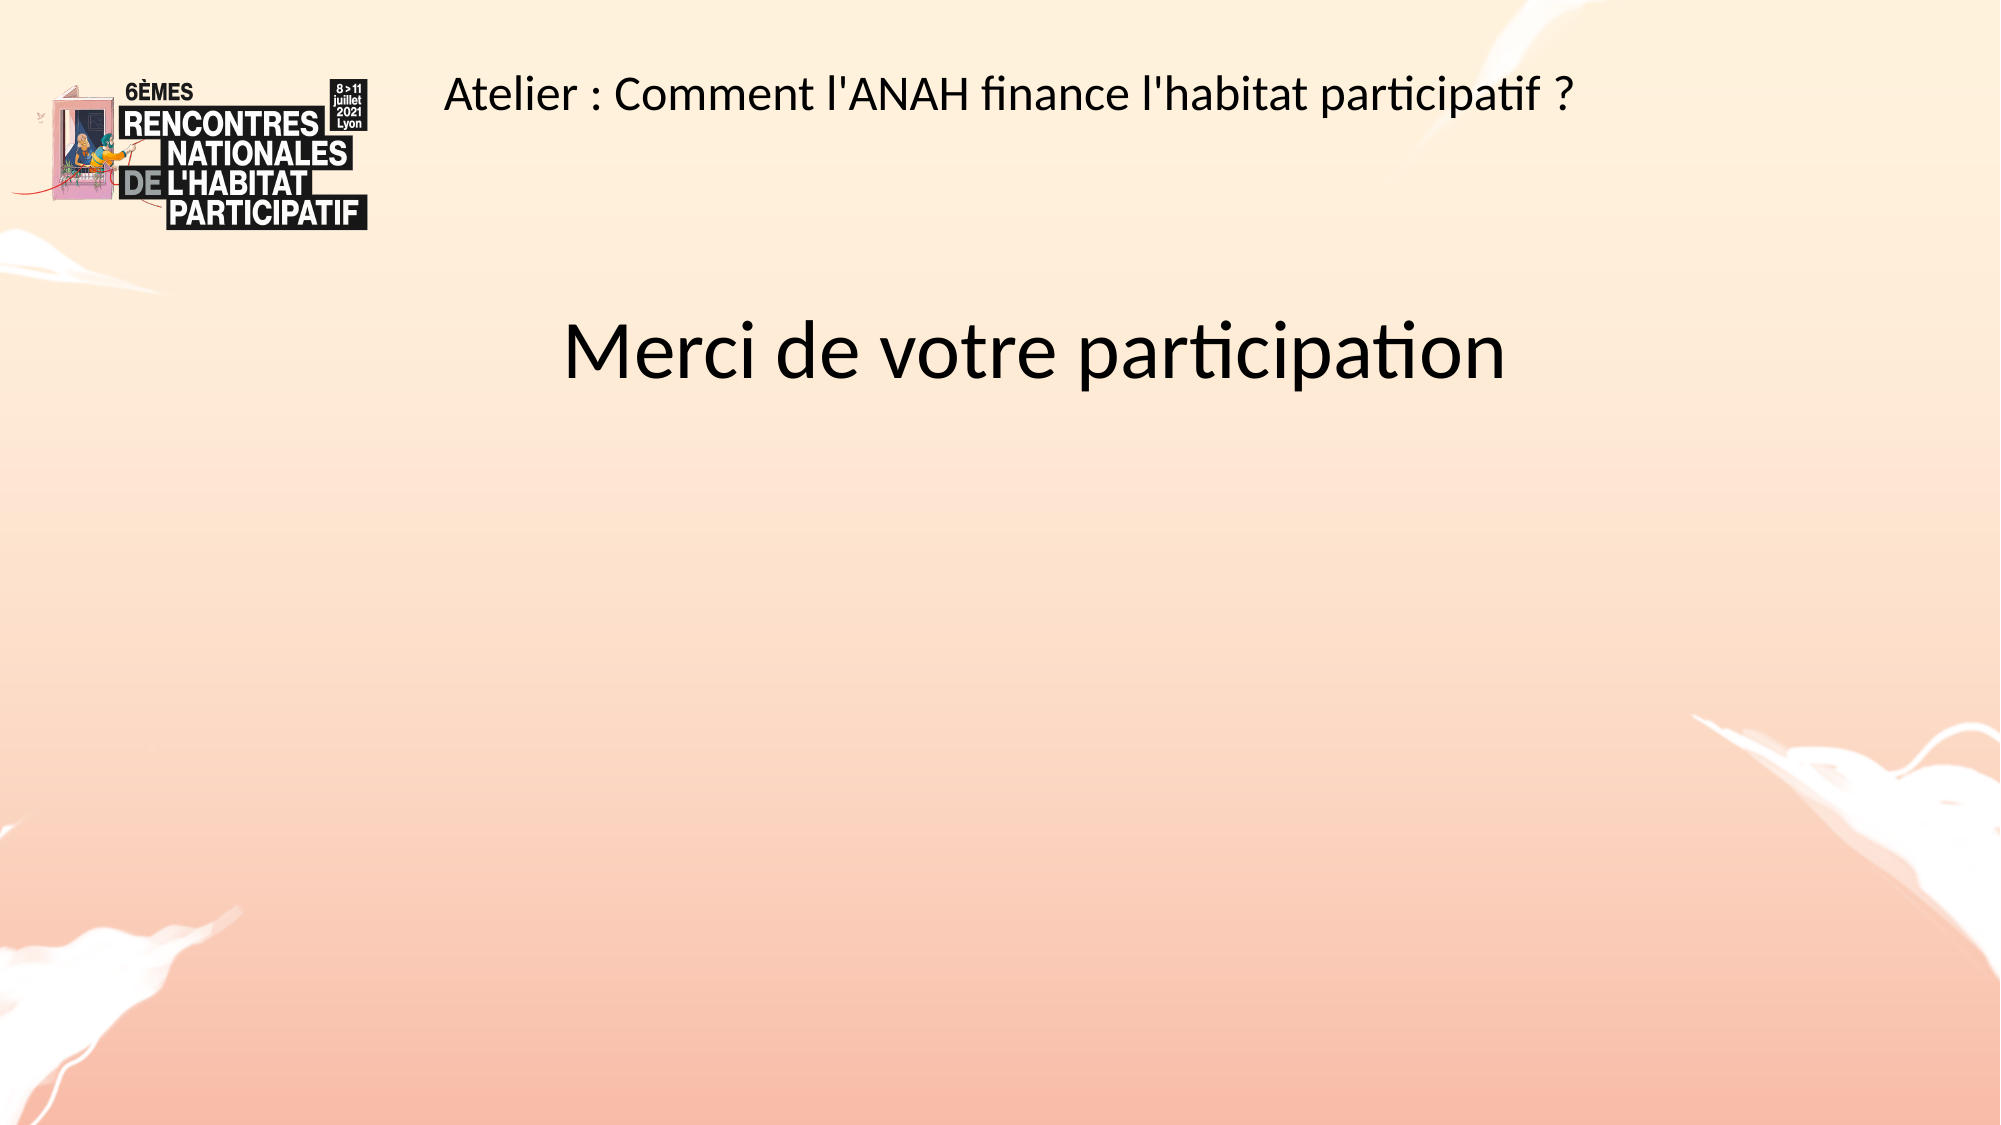

# Atelier : Comment l'ANAH finance l'habitat participatif ?
Merci de votre participation